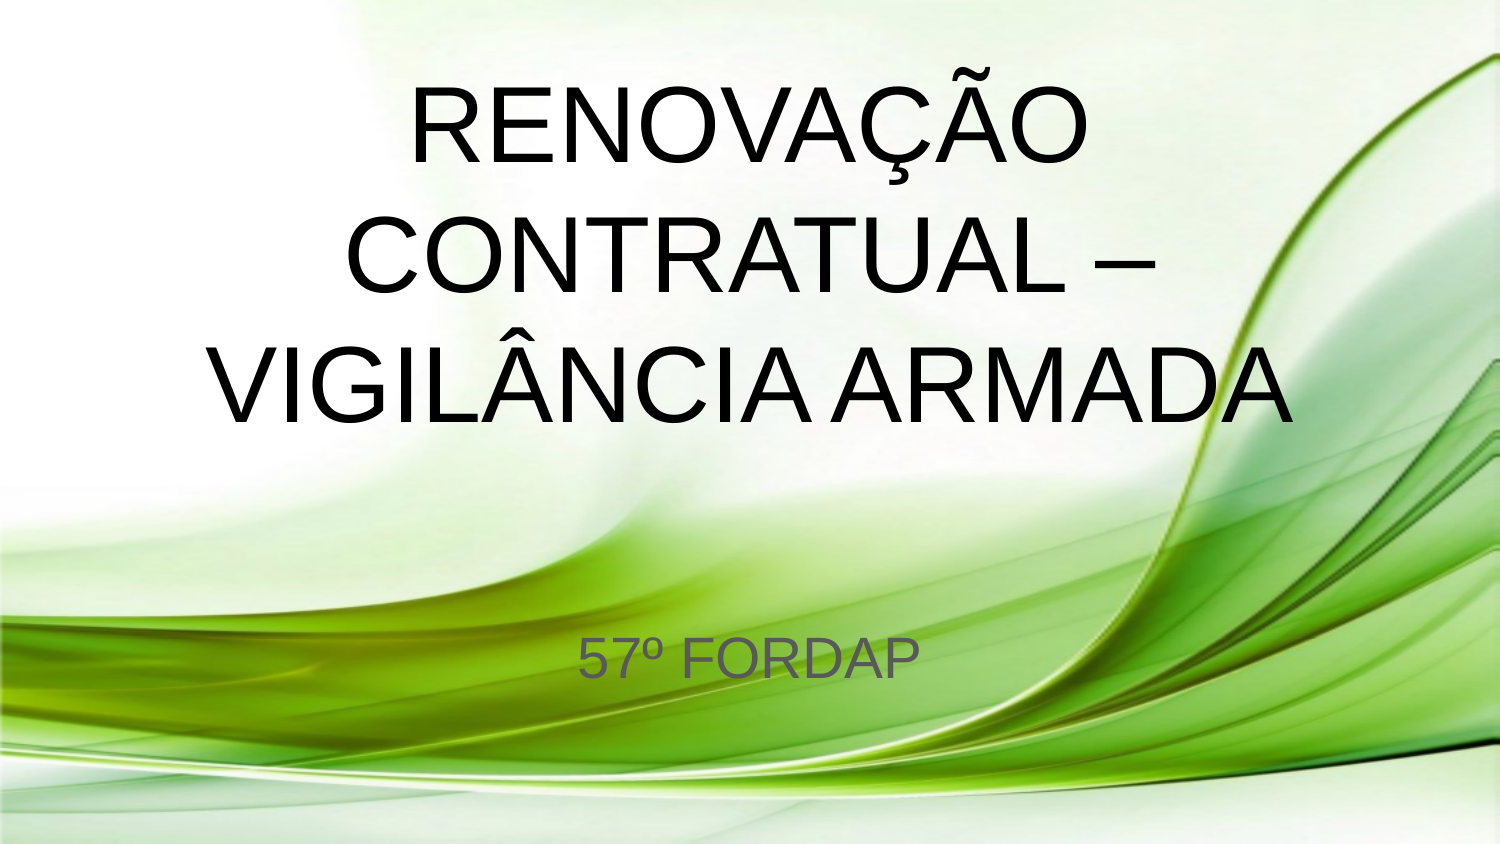

RENOVAÇÃO CONTRATUAL – VIGILÂNCIA ARMADA
57º FORDAP